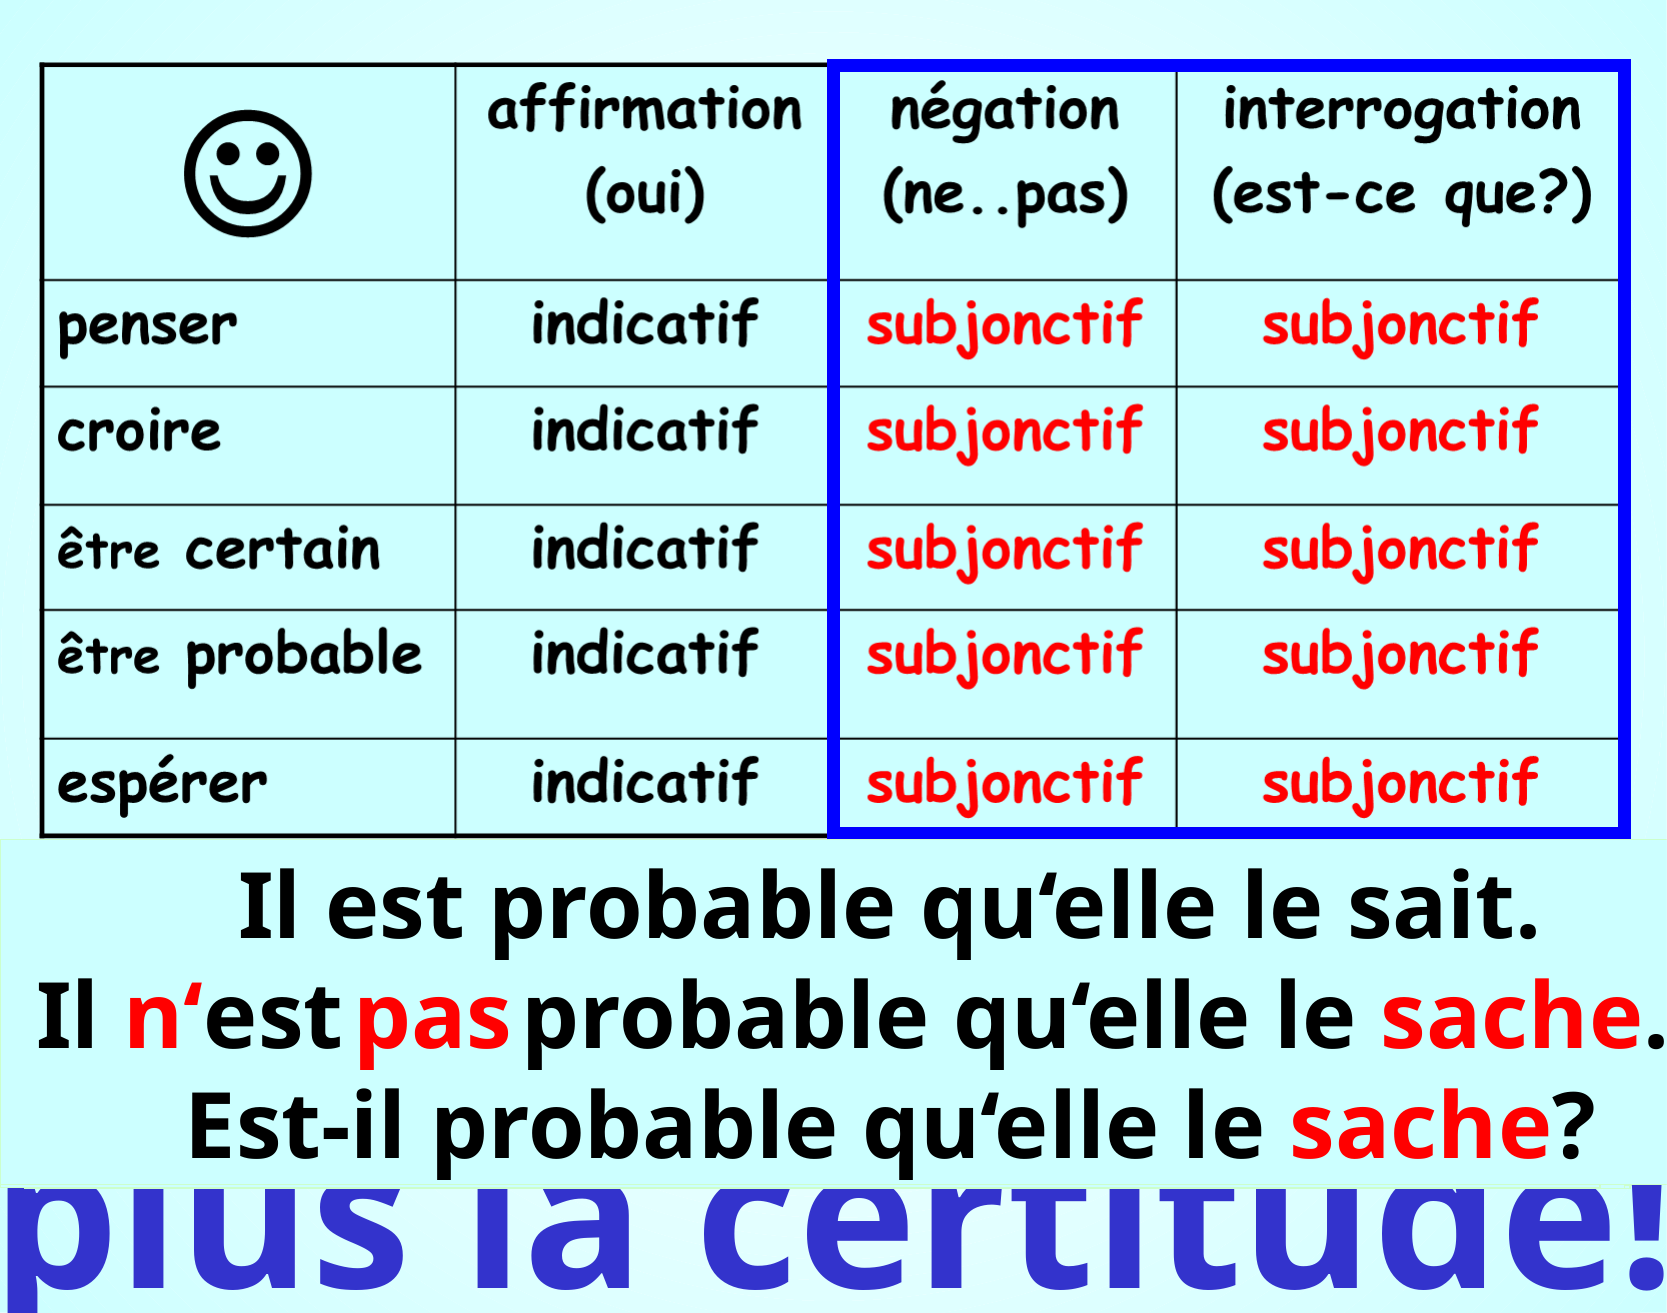

Quelques verbes
 "objectifs"
peuvent devenir
 "subjectifs"!
Ça vous intéresse?

Donc observez
le tableau ;-)
	Il est probable qu‘elle le sait.
Il n‘est pas probable qu‘elle le sache.
	Est-il probable qu‘elle le sache?
	Je crois qu‘il est joli.
	Je ne crois pas qu‘il soit joli.
	Crois-tu qu‘il soit joli?
Ce n‘est
plus la certitude!
Il espère qu‘elle viendra.
Il n‘espère pas qu‘elle vienne.
Espère-t-il qu‘elle vienne?
Je suis certaine qu‘il est joli.
Je ne suis certaine pas qu‘il soit joli.
	Es-tu certaine qu‘il soit joli?
	Je pense qu‘il écrit qch.
	Je ne pense pas qu‘il écrive qch.
	Penses-tu qu‘il écrive qch?